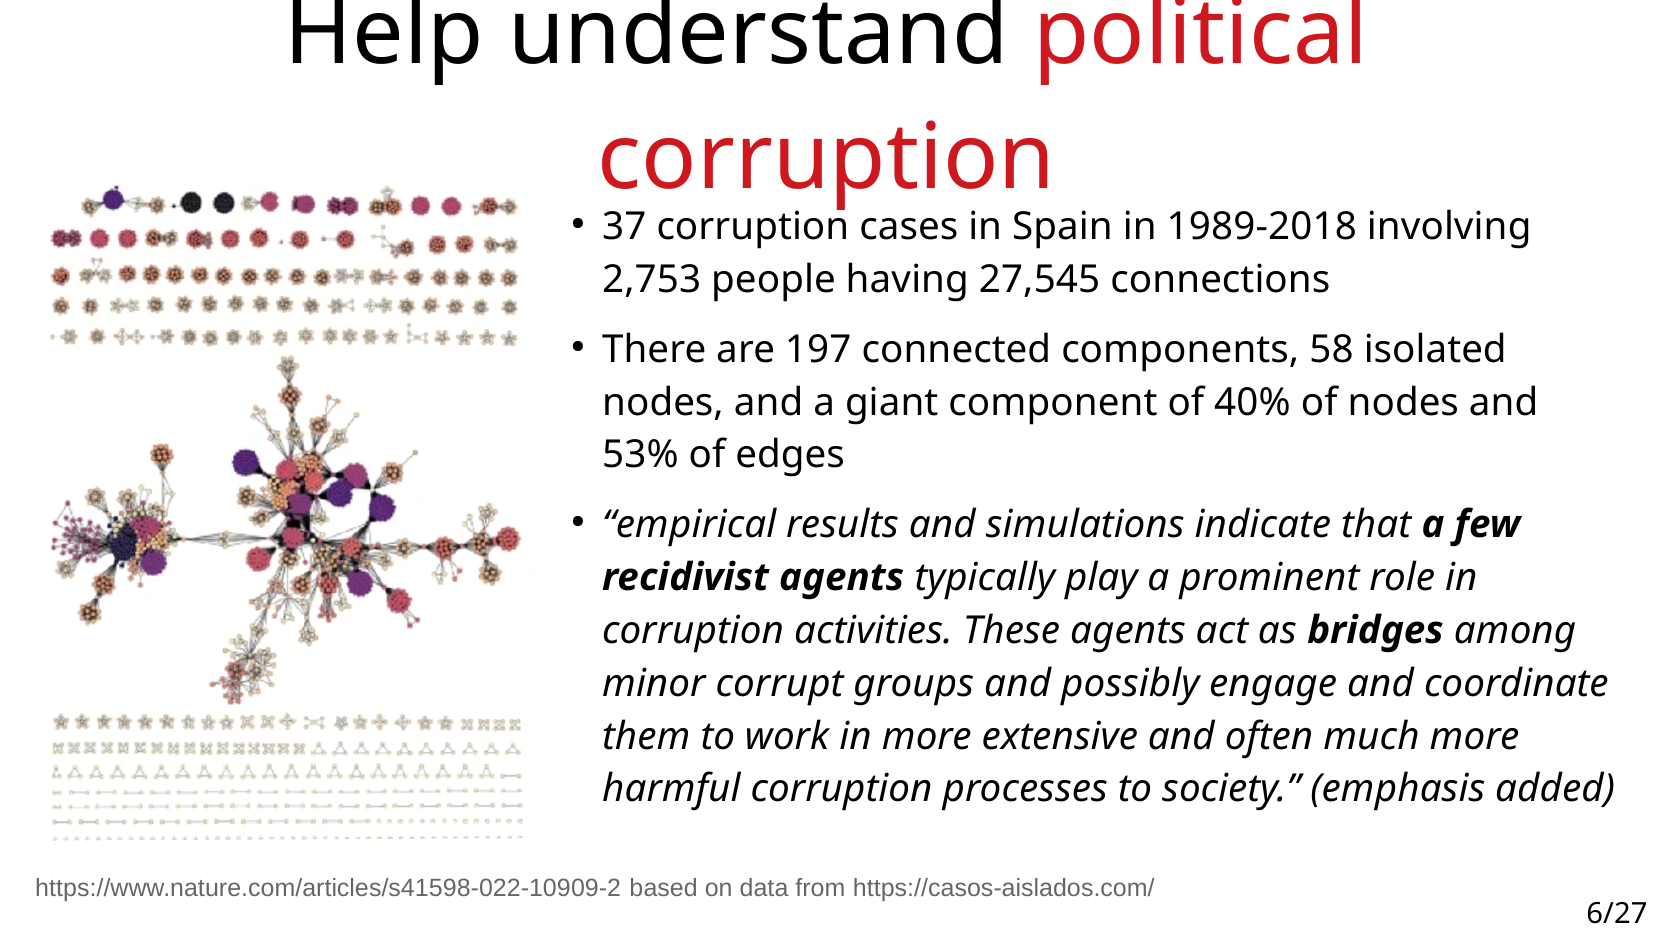

# Help understand political corruption
37 corruption cases in Spain in 1989-2018 involving 2,753 people having 27,545 connections
There are 197 connected components, 58 isolated nodes, and a giant component of 40% of nodes and 53% of edges
“empirical results and simulations indicate that a few recidivist agents typically play a prominent role in corruption activities. These agents act as bridges among minor corrupt groups and possibly engage and coordinate them to work in more extensive and often much more harmful corruption processes to society.” (emphasis added)
https://www.nature.com/articles/s41598-022-10909-2 based on data from https://casos-aislados.com/
6